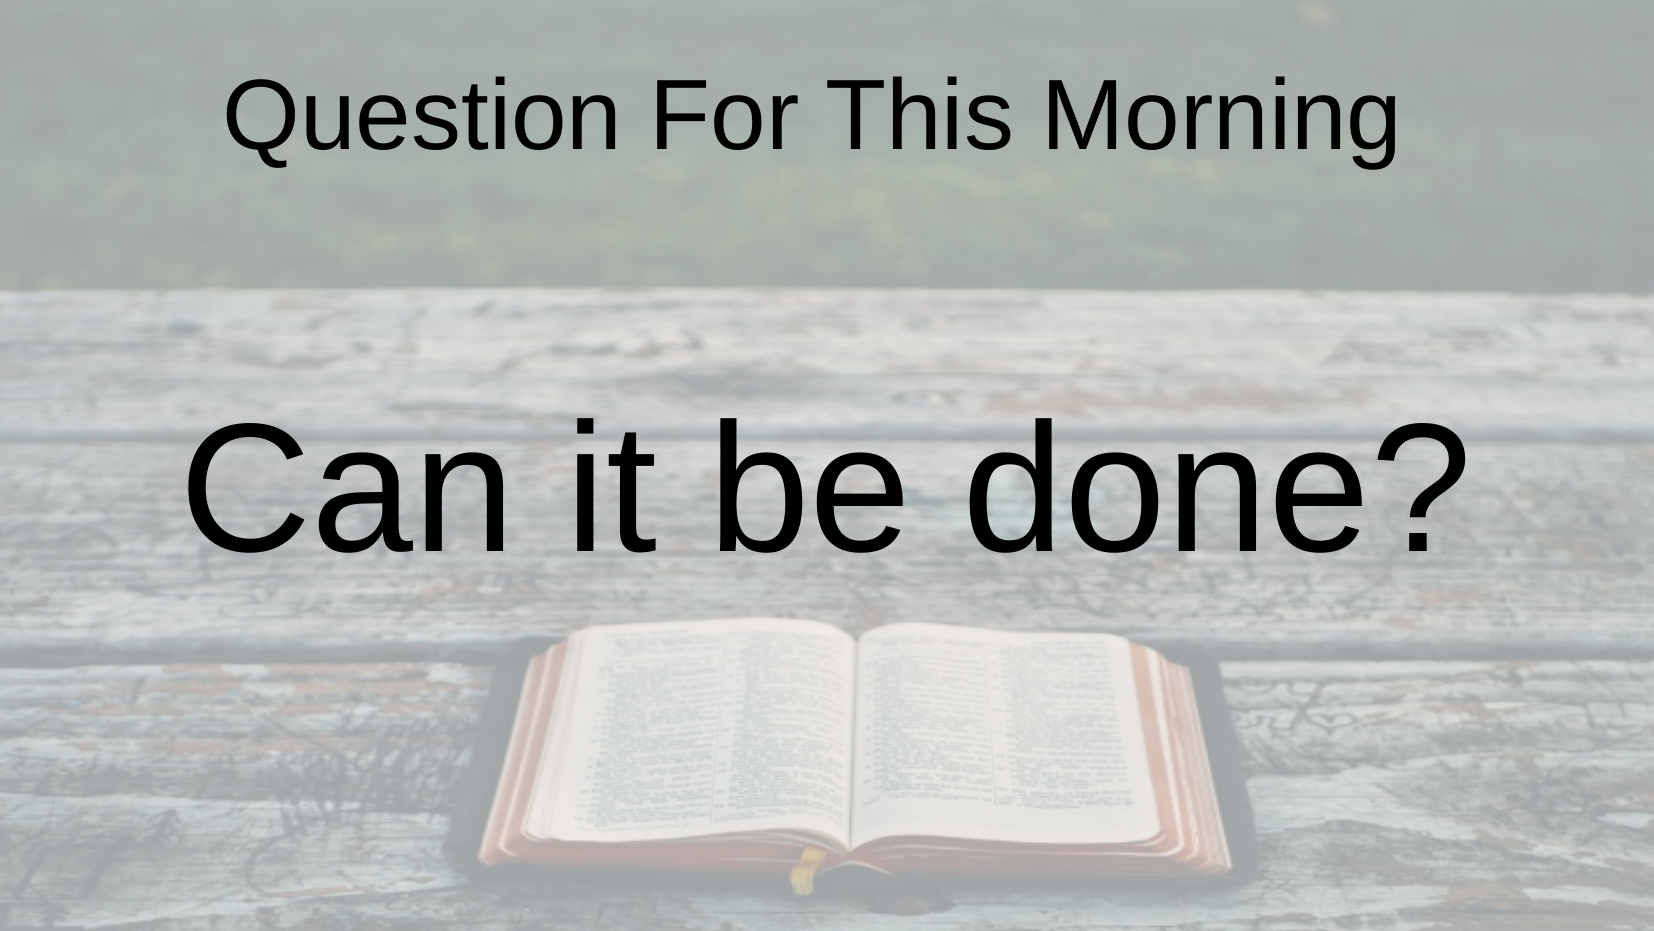

# Question For This Morning
Can it be done?